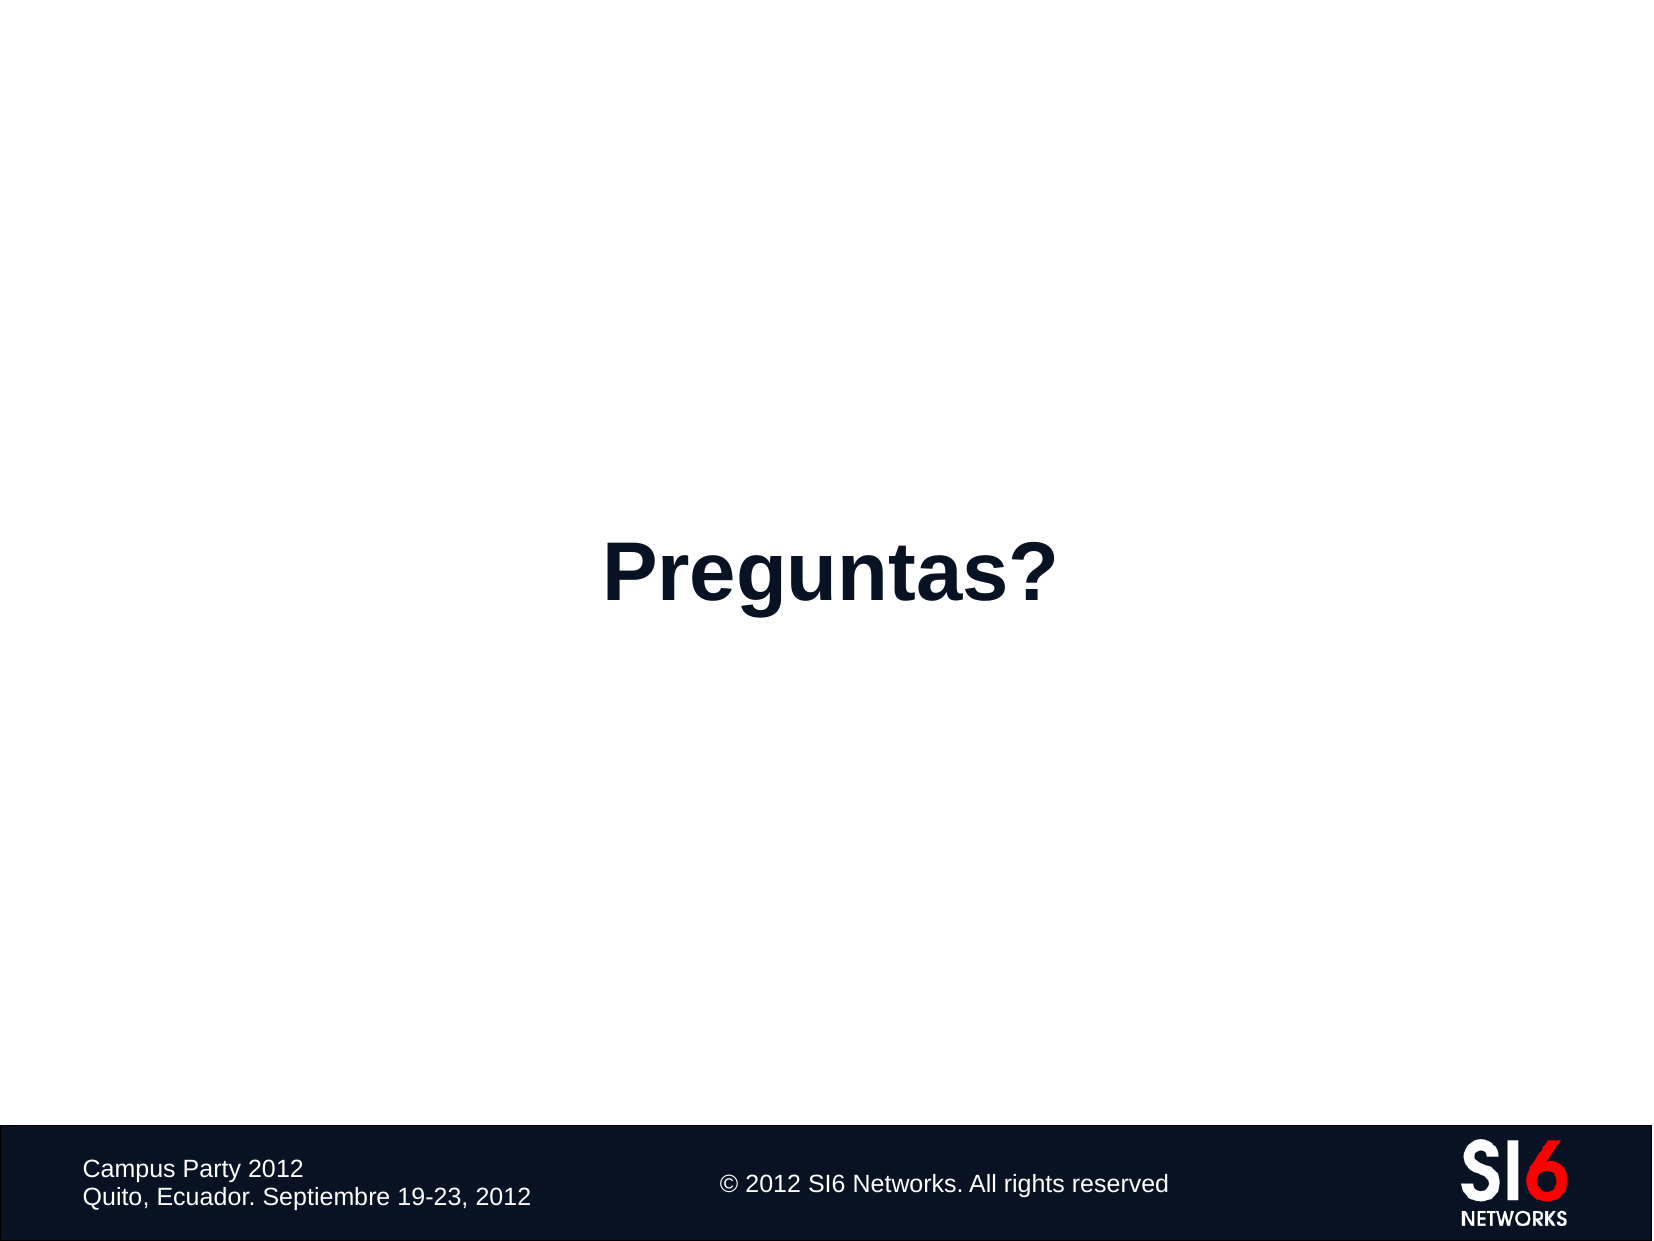

# Preguntas?
Congreso de Seguridad en Computo 2011
43